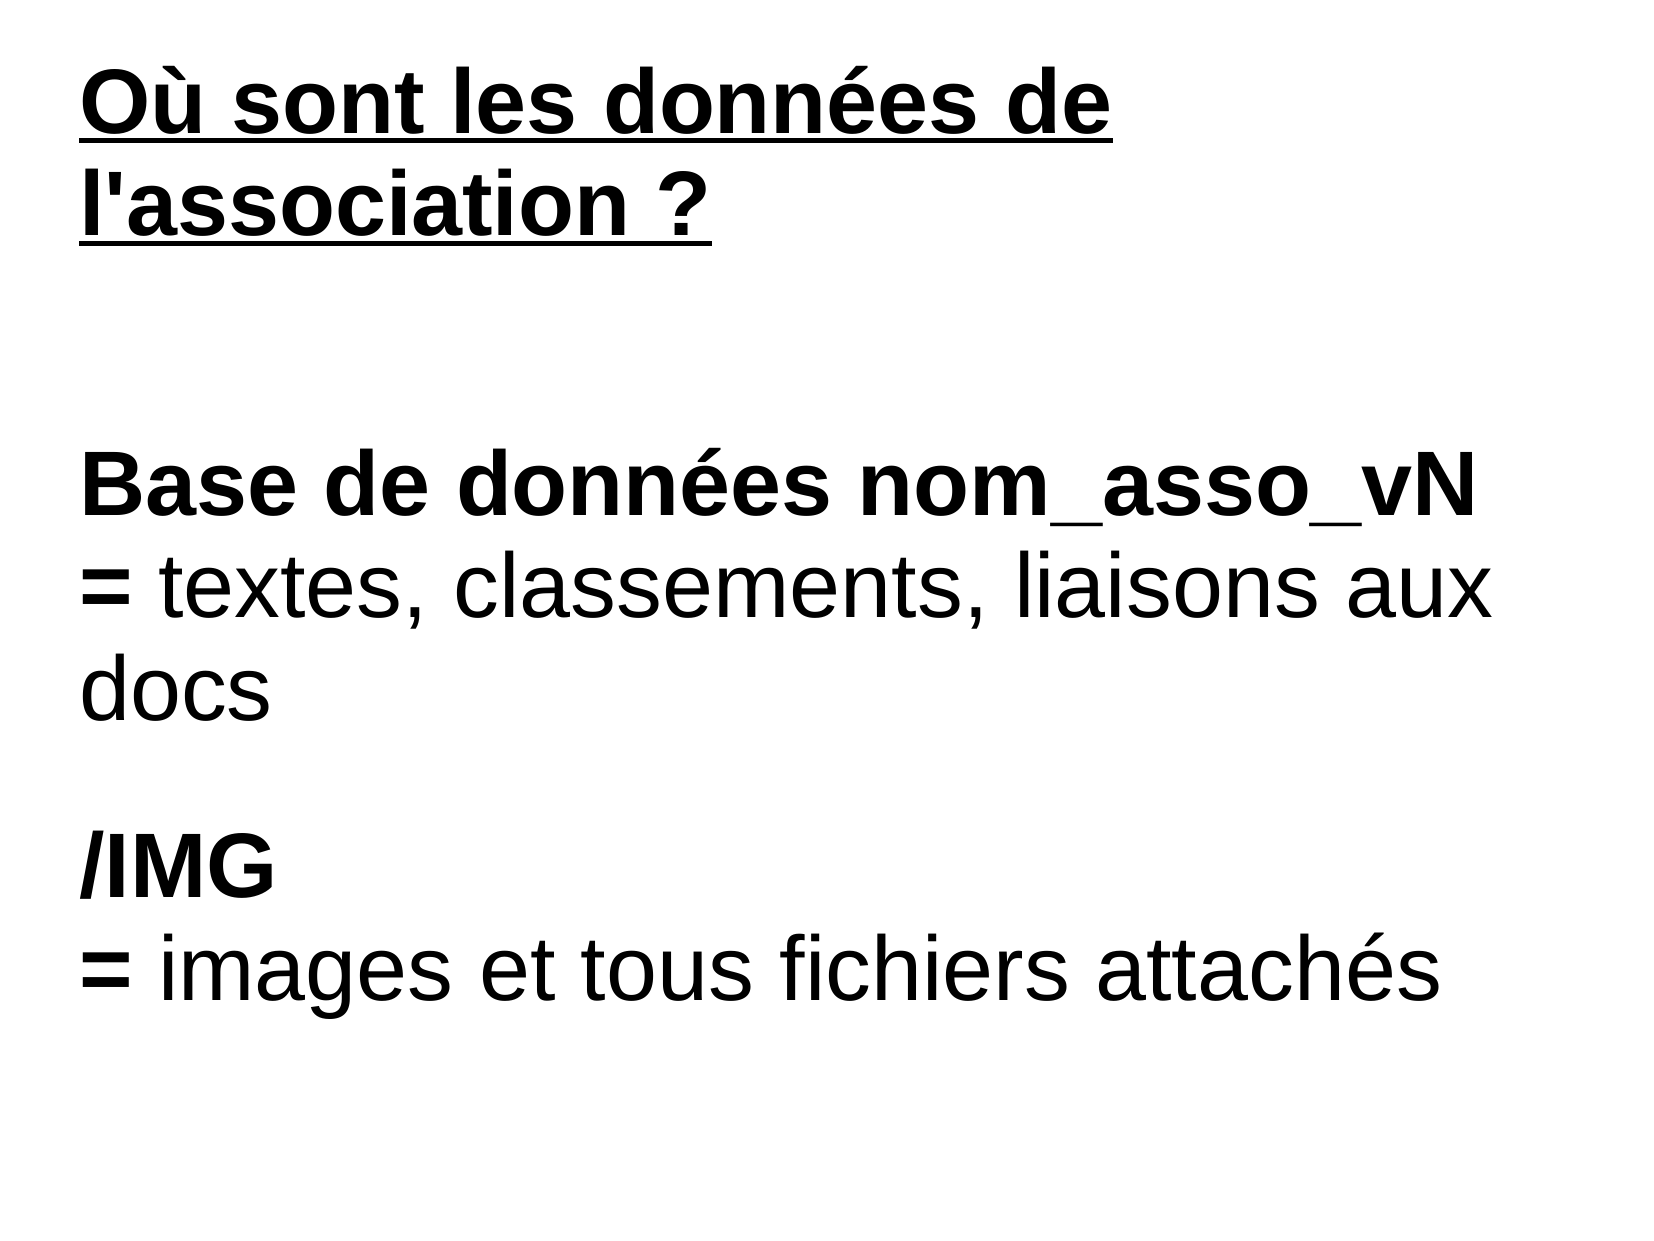

Où sont les données de l'association ?
Base de données nom_asso_vN
= textes, classements, liaisons aux docs
/IMG
= images et tous fichiers attachés